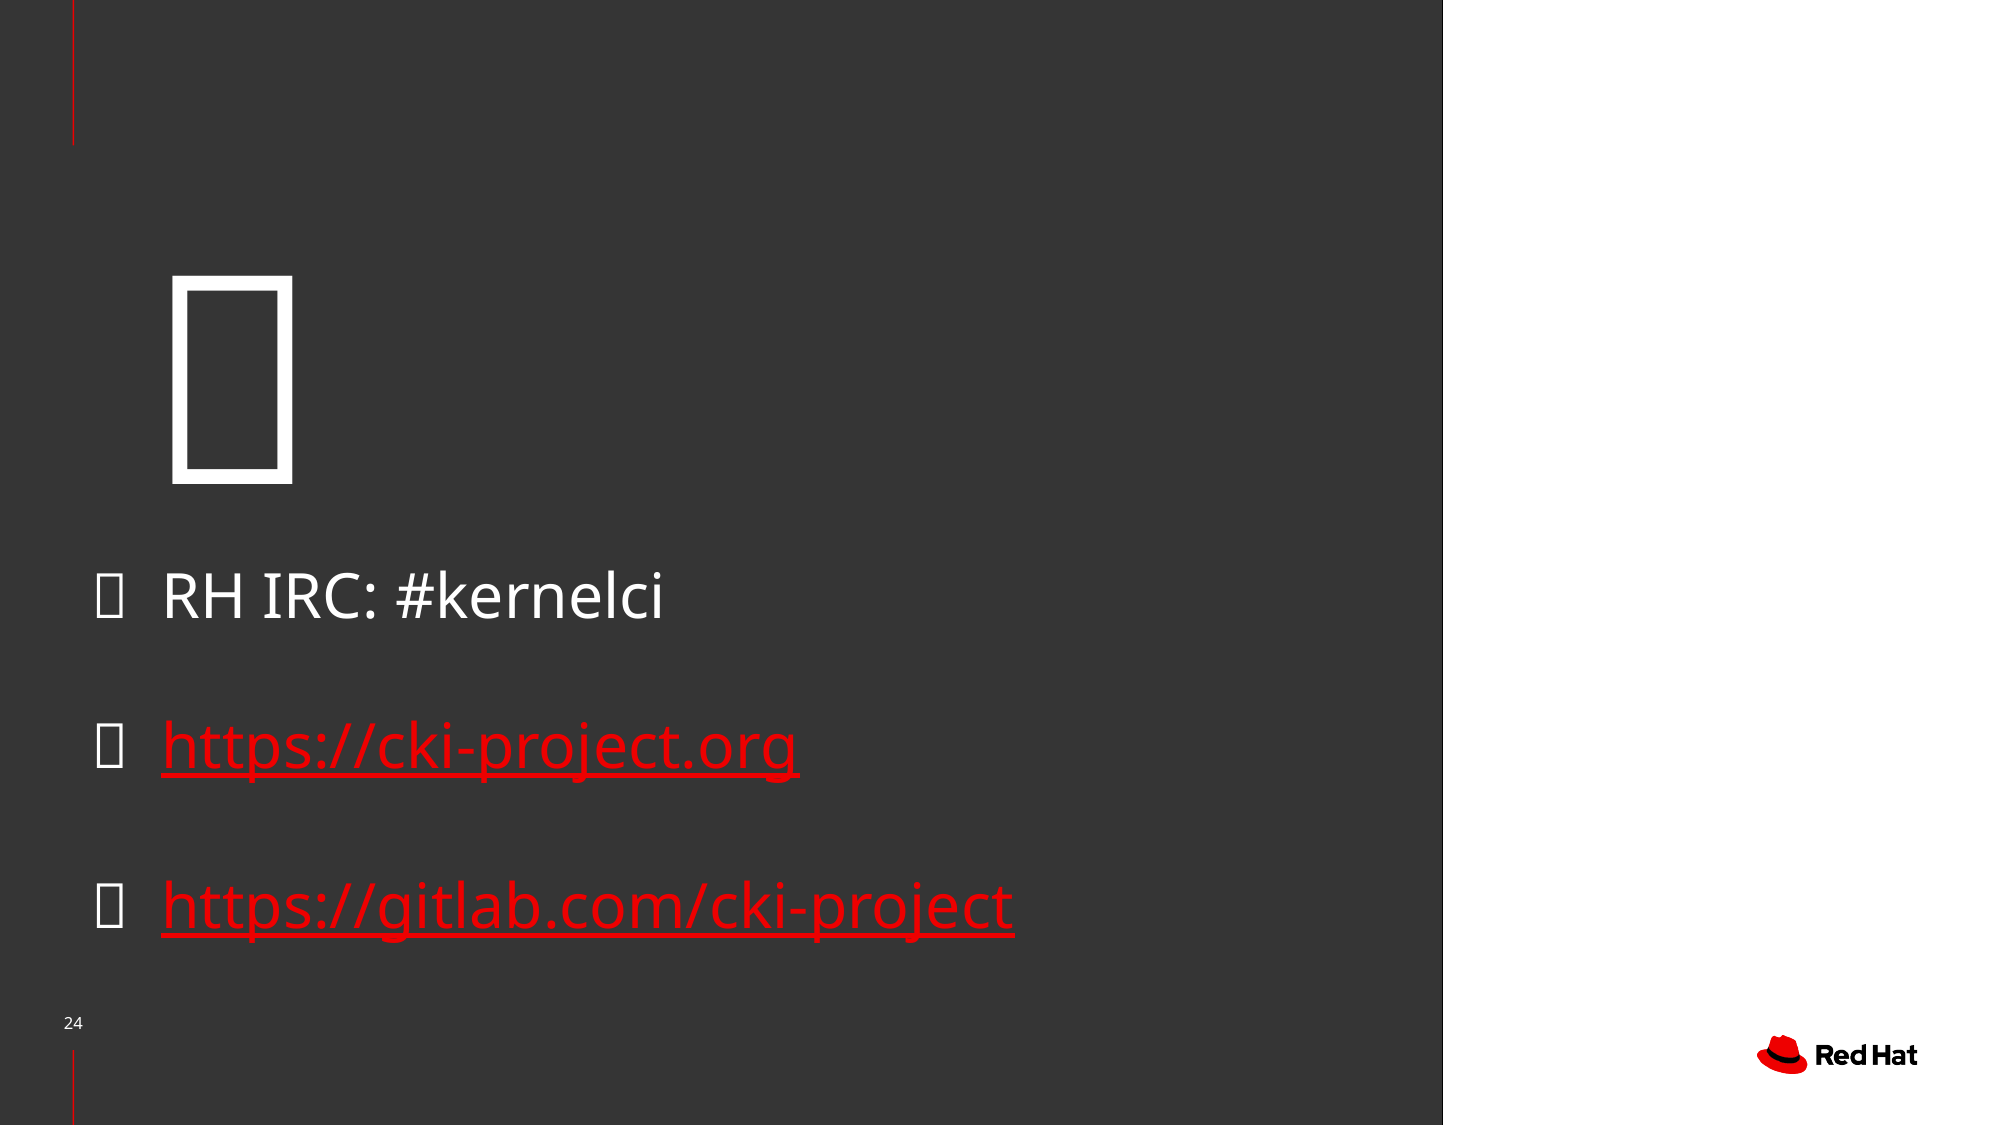

# 🎉
💬 RH IRC: #kernelci
📄 https://cki-project.org
💾 https://gitlab.com/cki-project